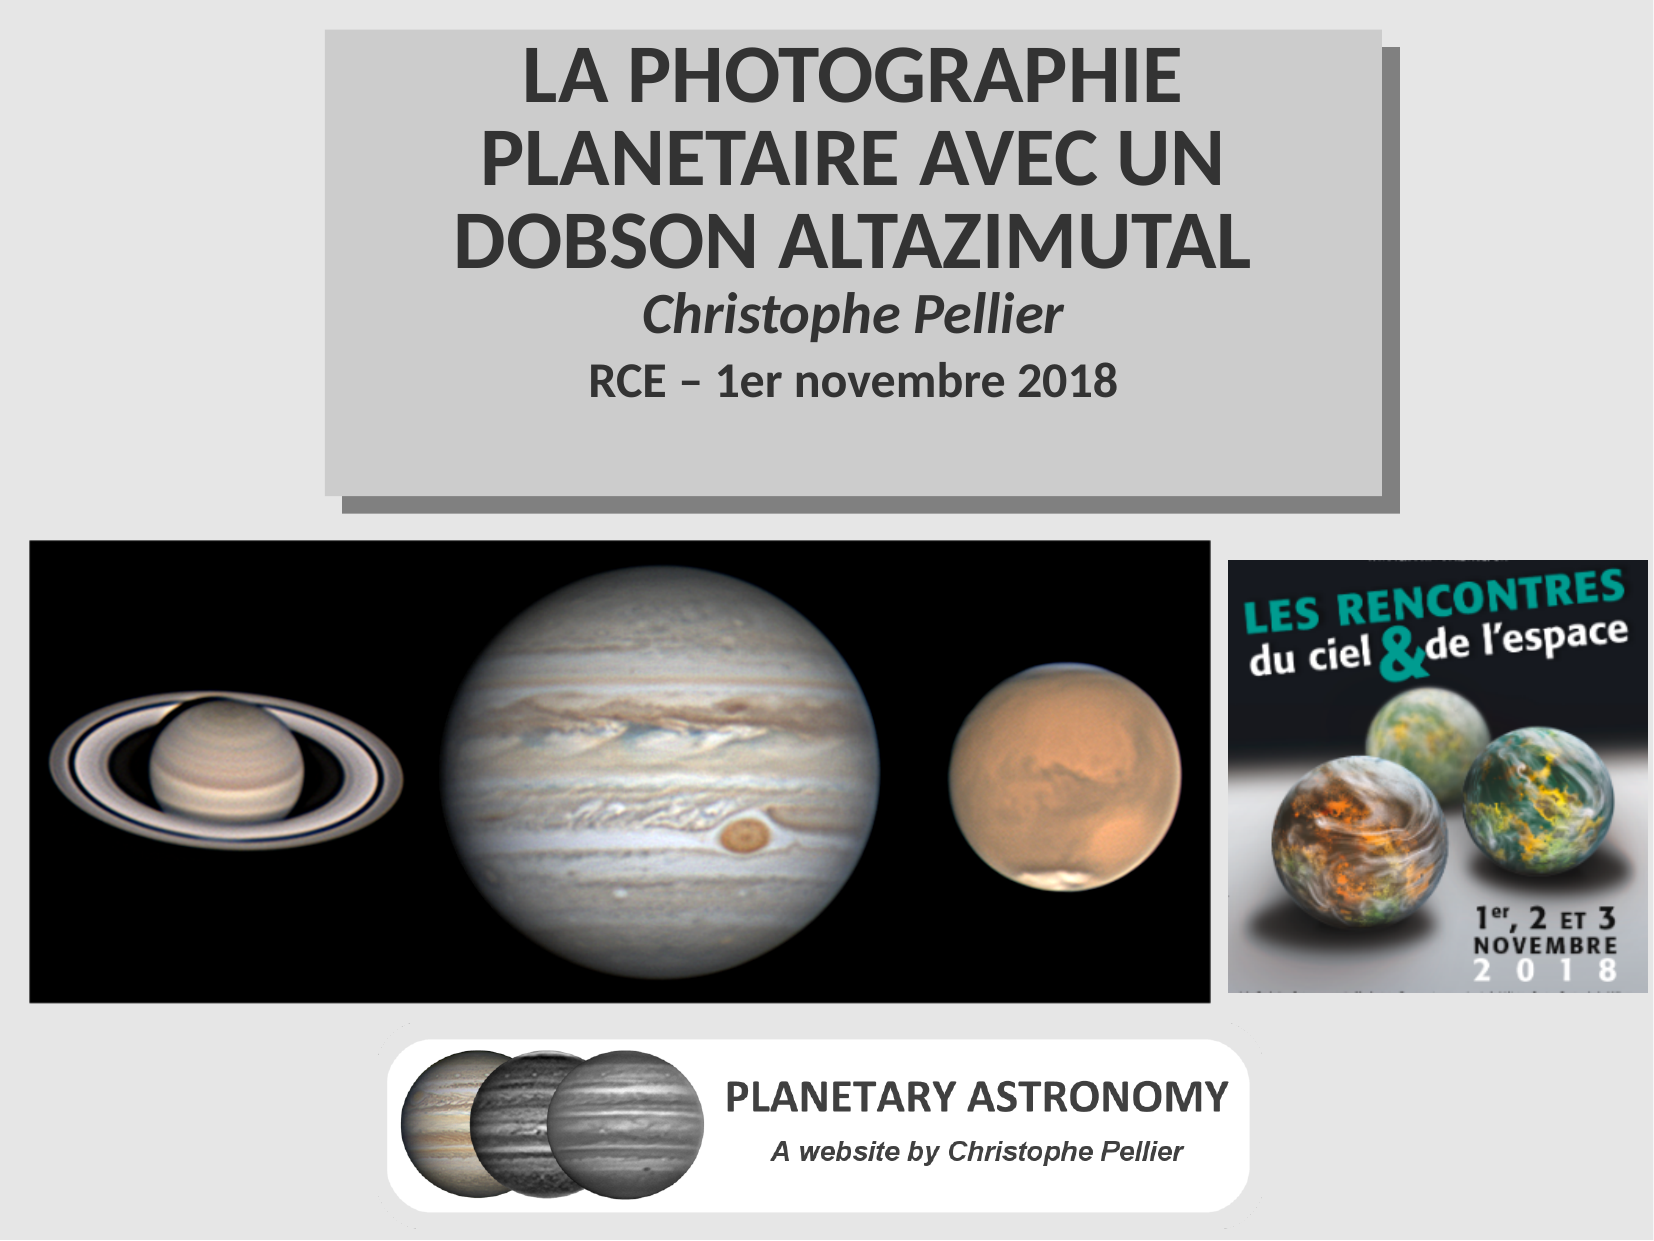

LA PHOTOGRAPHIE PLANETAIRE AVEC UN DOBSON ALTAZIMUTAL Christophe Pellier
RCE – 1er novembre 2018